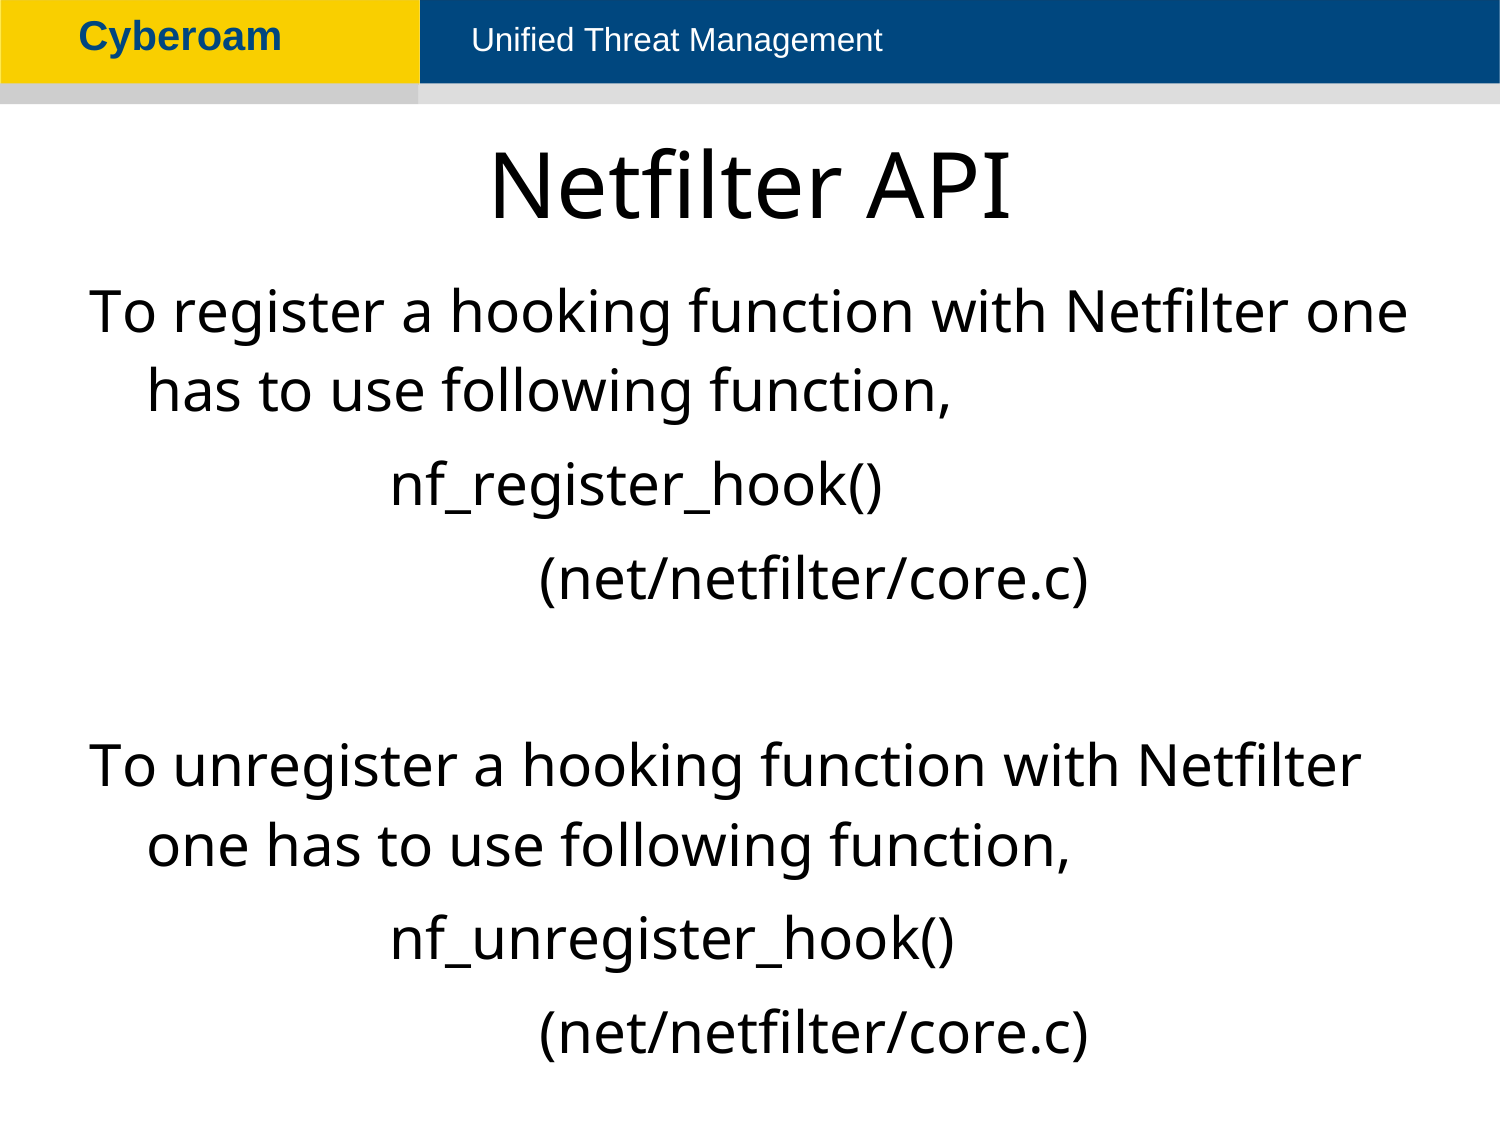

# Netfilter API
To register a hooking function with Netfilter one has to use following function,
			nf_register_hook()
				(net/netfilter/core.c)
To unregister a hooking function with Netfilter one has to use following function,
			nf_unregister_hook()
				(net/netfilter/core.c)